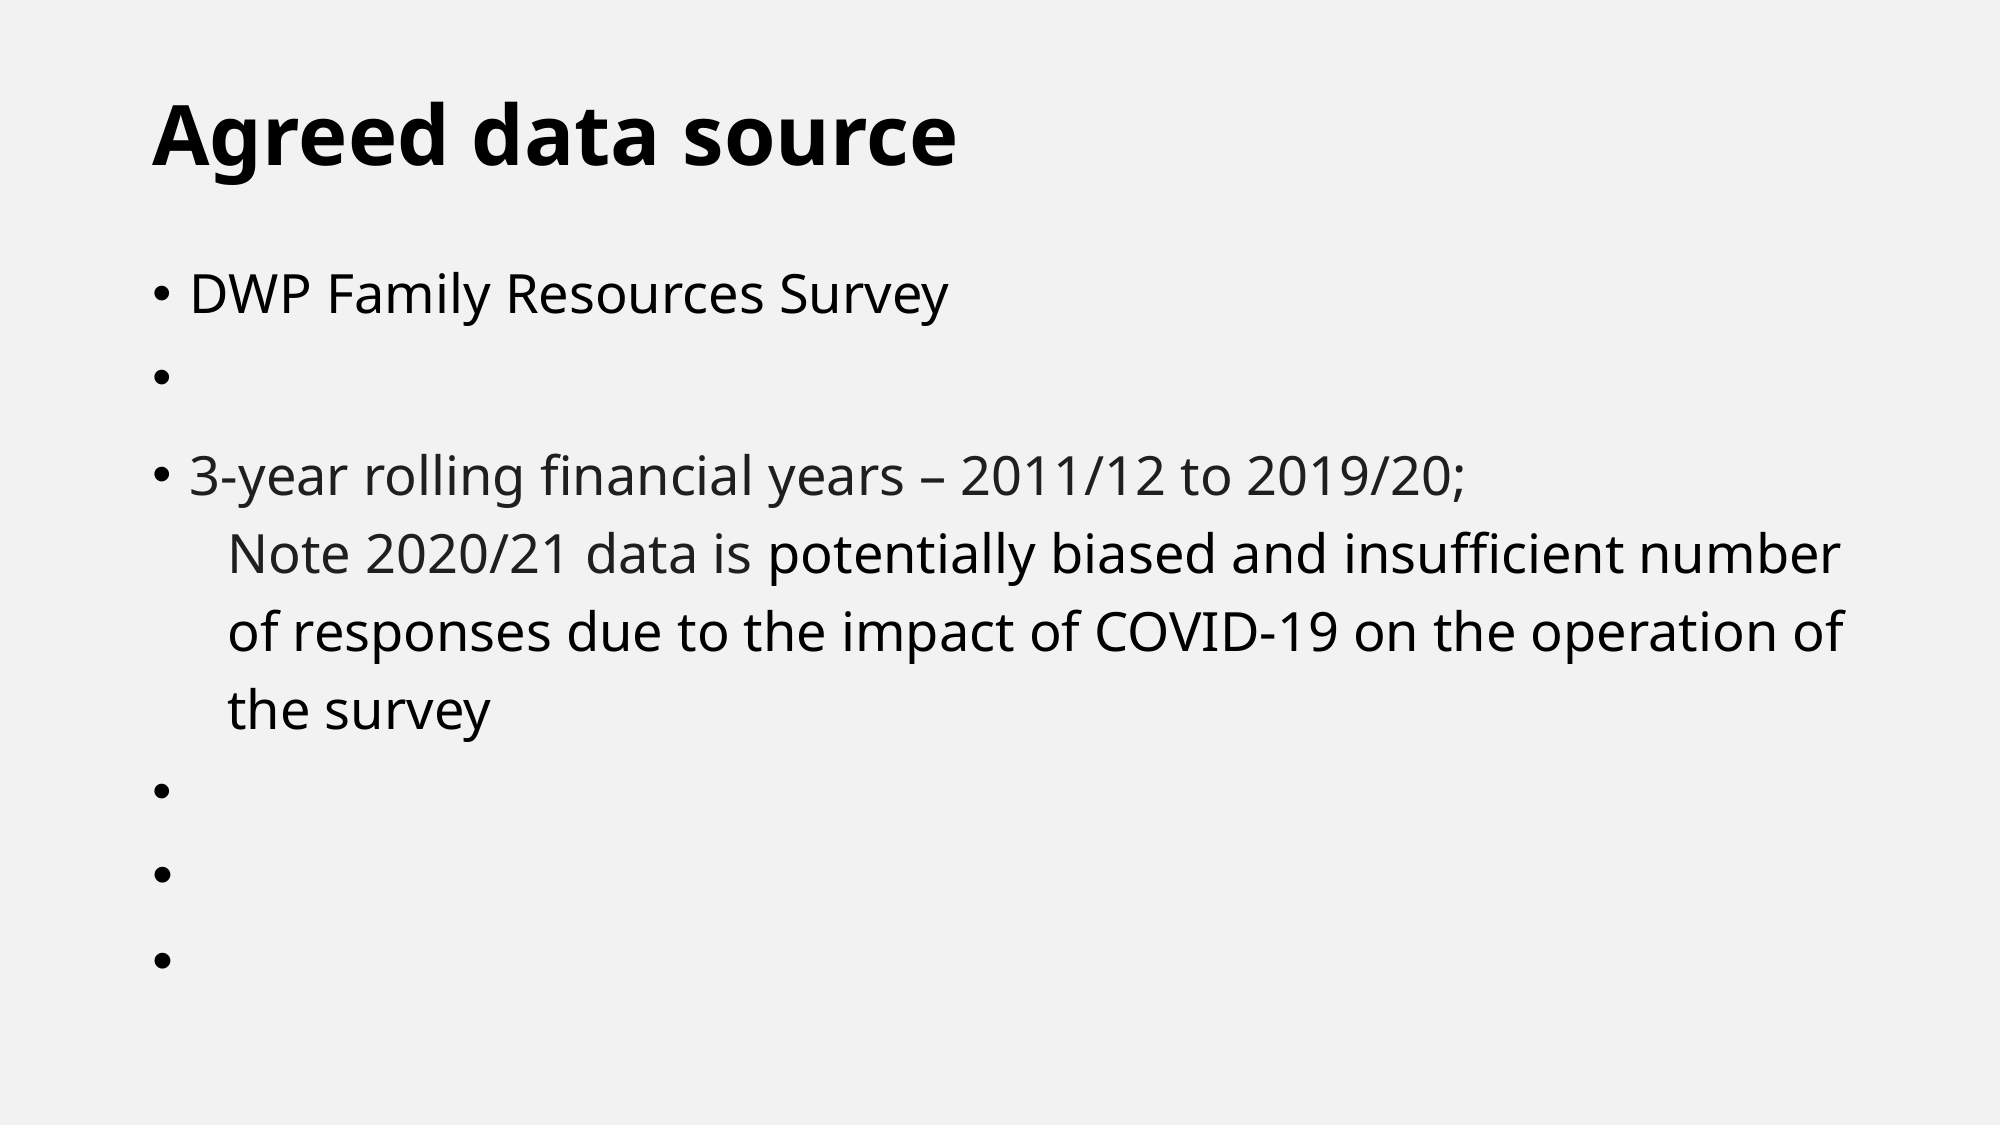

Agreed data source
# DWP Family Resources Survey
3-year rolling financial years – 2011/12 to 2019/20;
Note 2020/21 data is potentially biased and insufficient number of responses due to the impact of COVID-19 on the operation of the survey